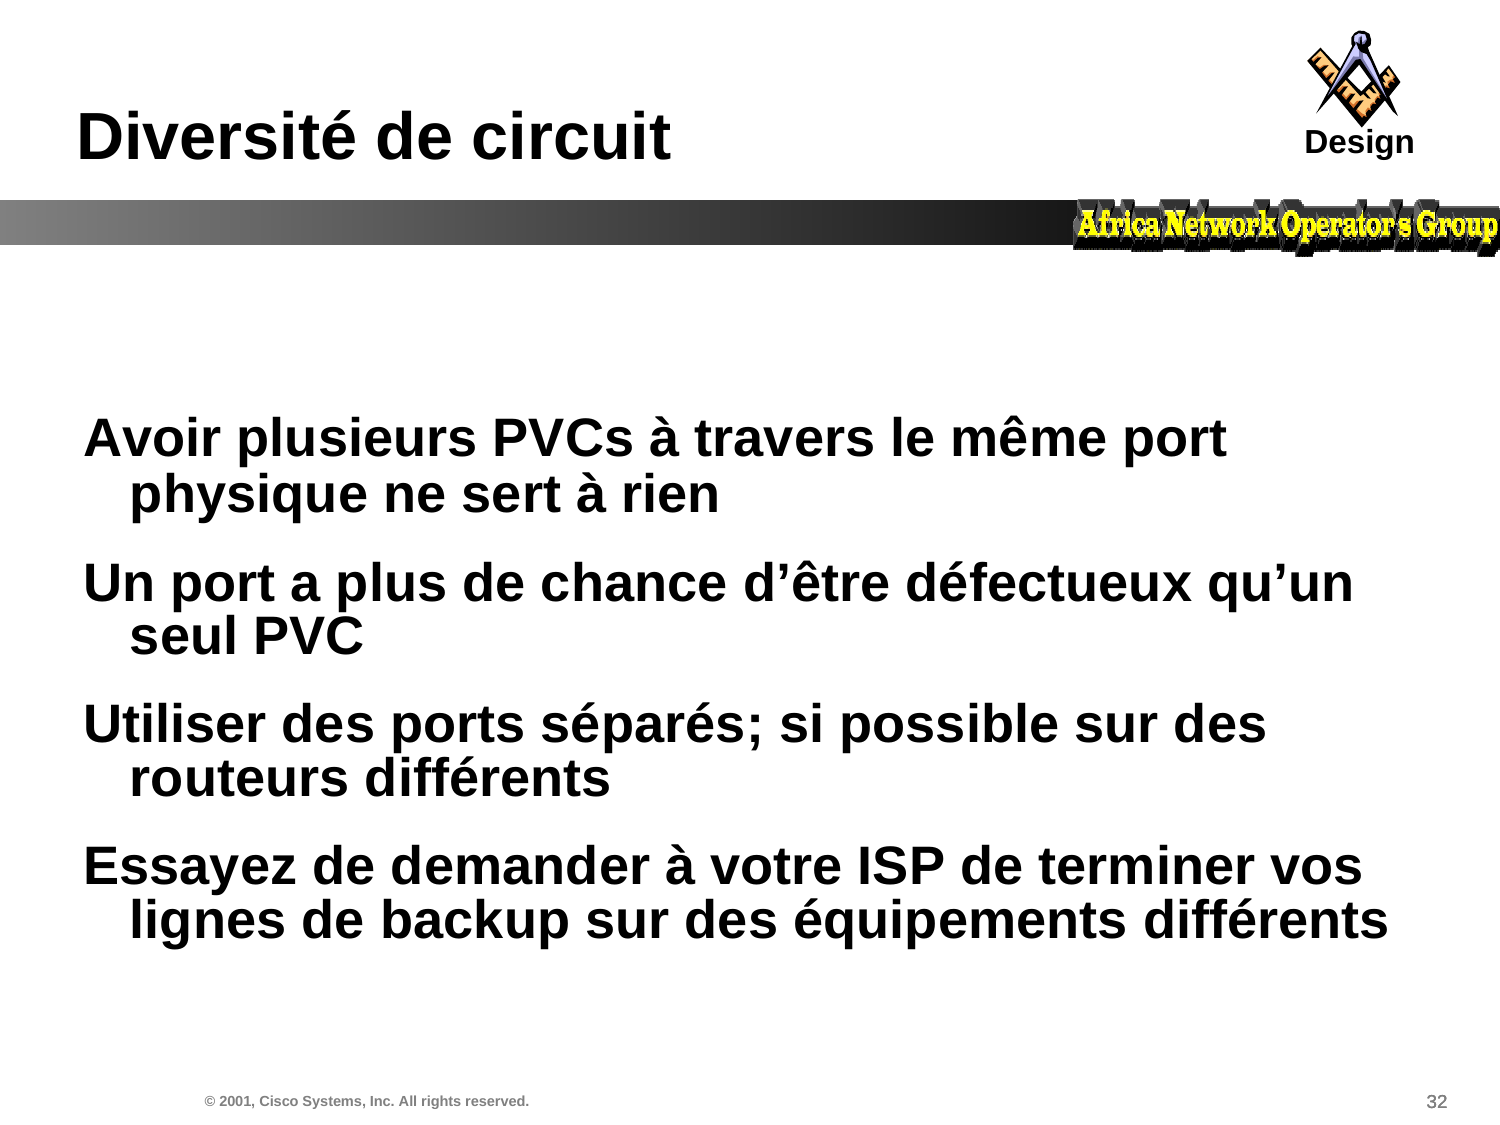

Design
# Diversité de circuit
Avoir plusieurs PVCs à travers le même port physique ne sert à rien
Un port a plus de chance d’être défectueux qu’un seul PVC
Utiliser des ports séparés; si possible sur des routeurs différents
Essayez de demander à votre ISP de terminer vos lignes de backup sur des équipements différents